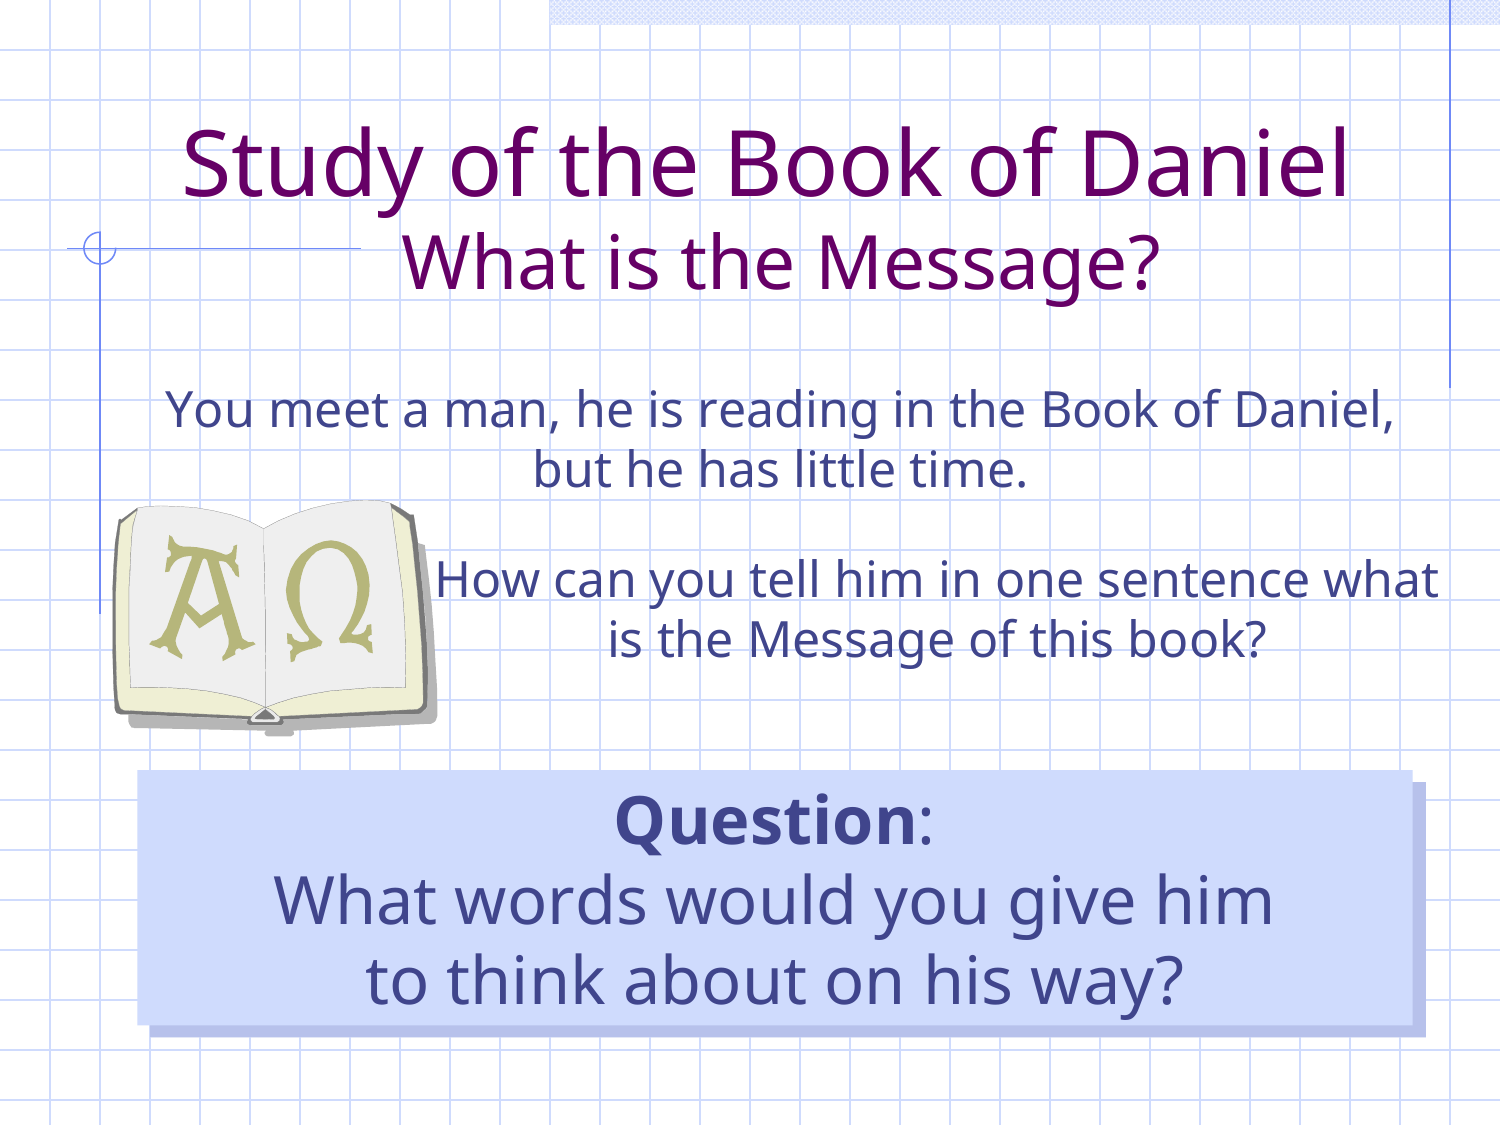

# Study of the Book of Daniel	What is the Message?
You meet a man, he is reading in the Book of Daniel, but he has little time.
How can you tell him in one sentence what
is the Message of this book?
Question:
What words would you give him
to think about on his way?